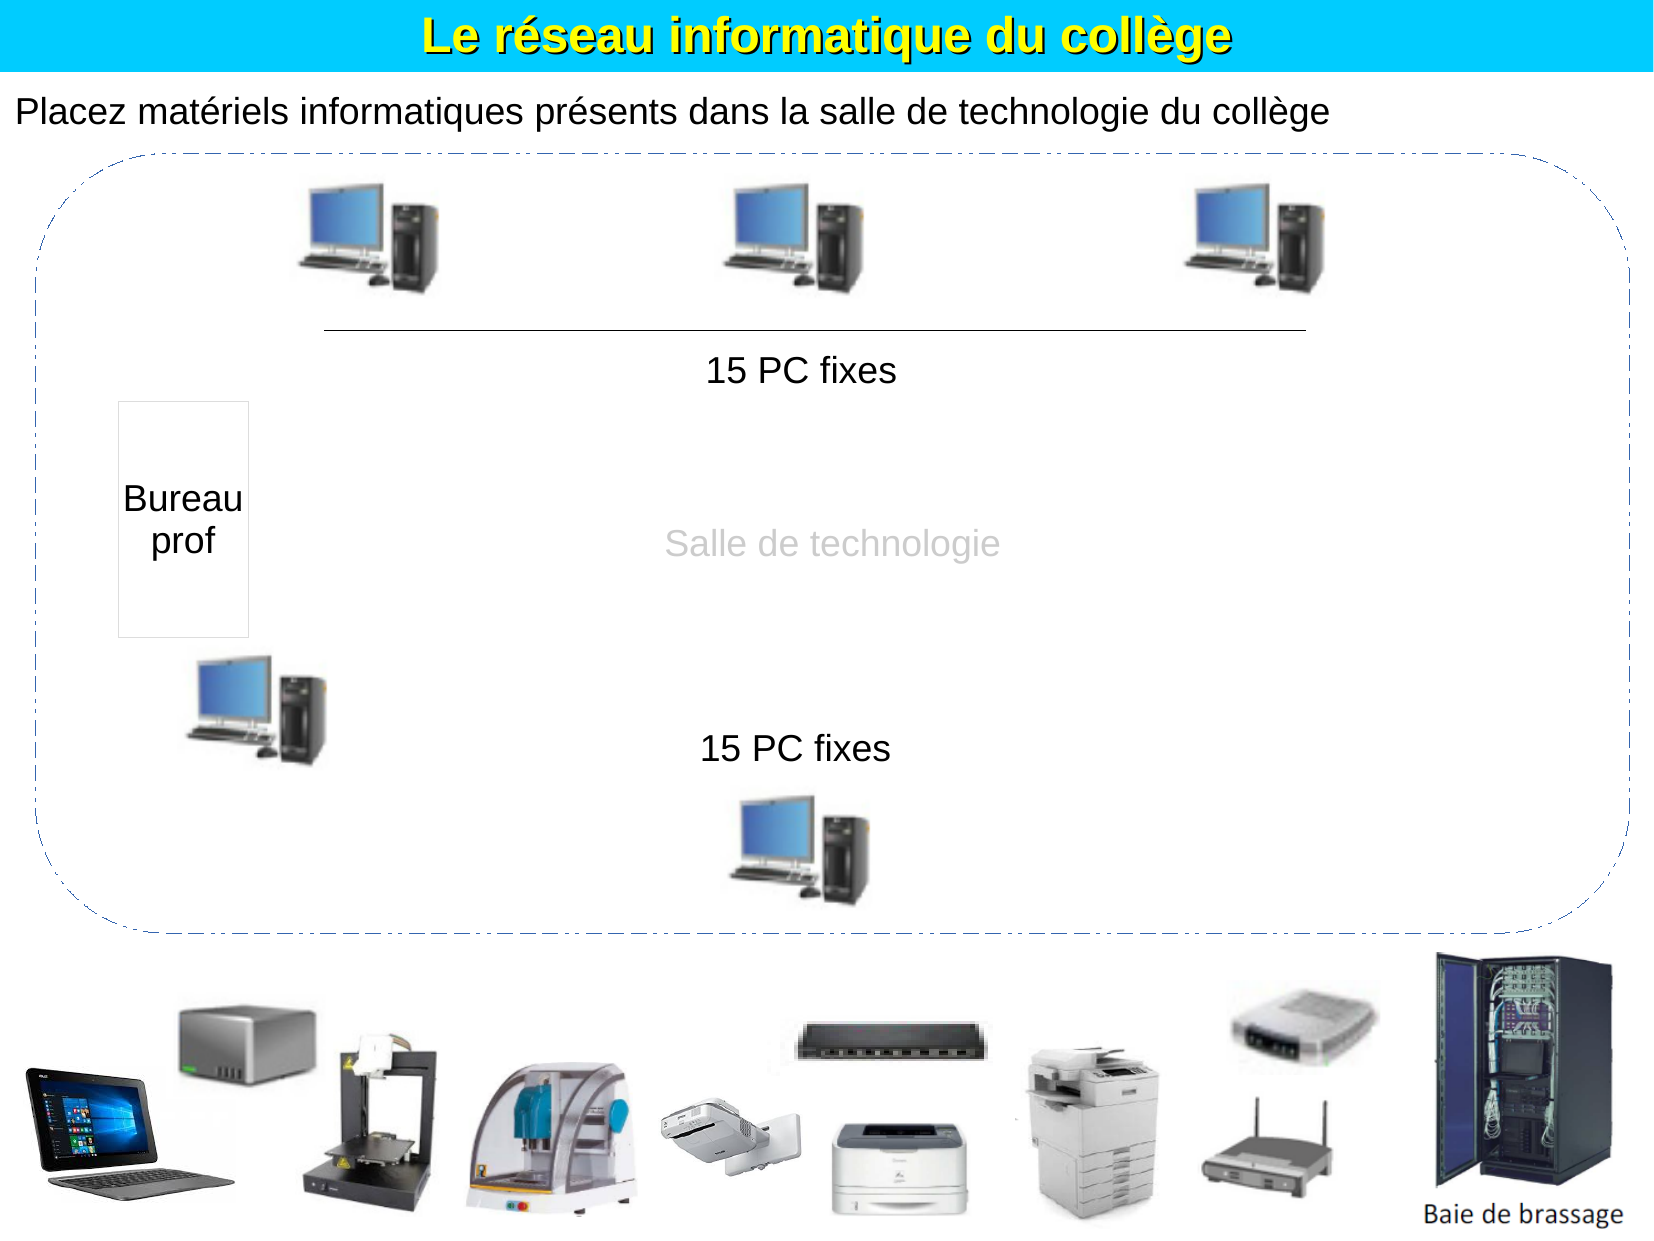

Le réseau informatique du collège
Placez matériels informatiques présents dans la salle de technologie du collège
Salle de technologie
15 PC fixes
Bureau
prof
15 PC fixes